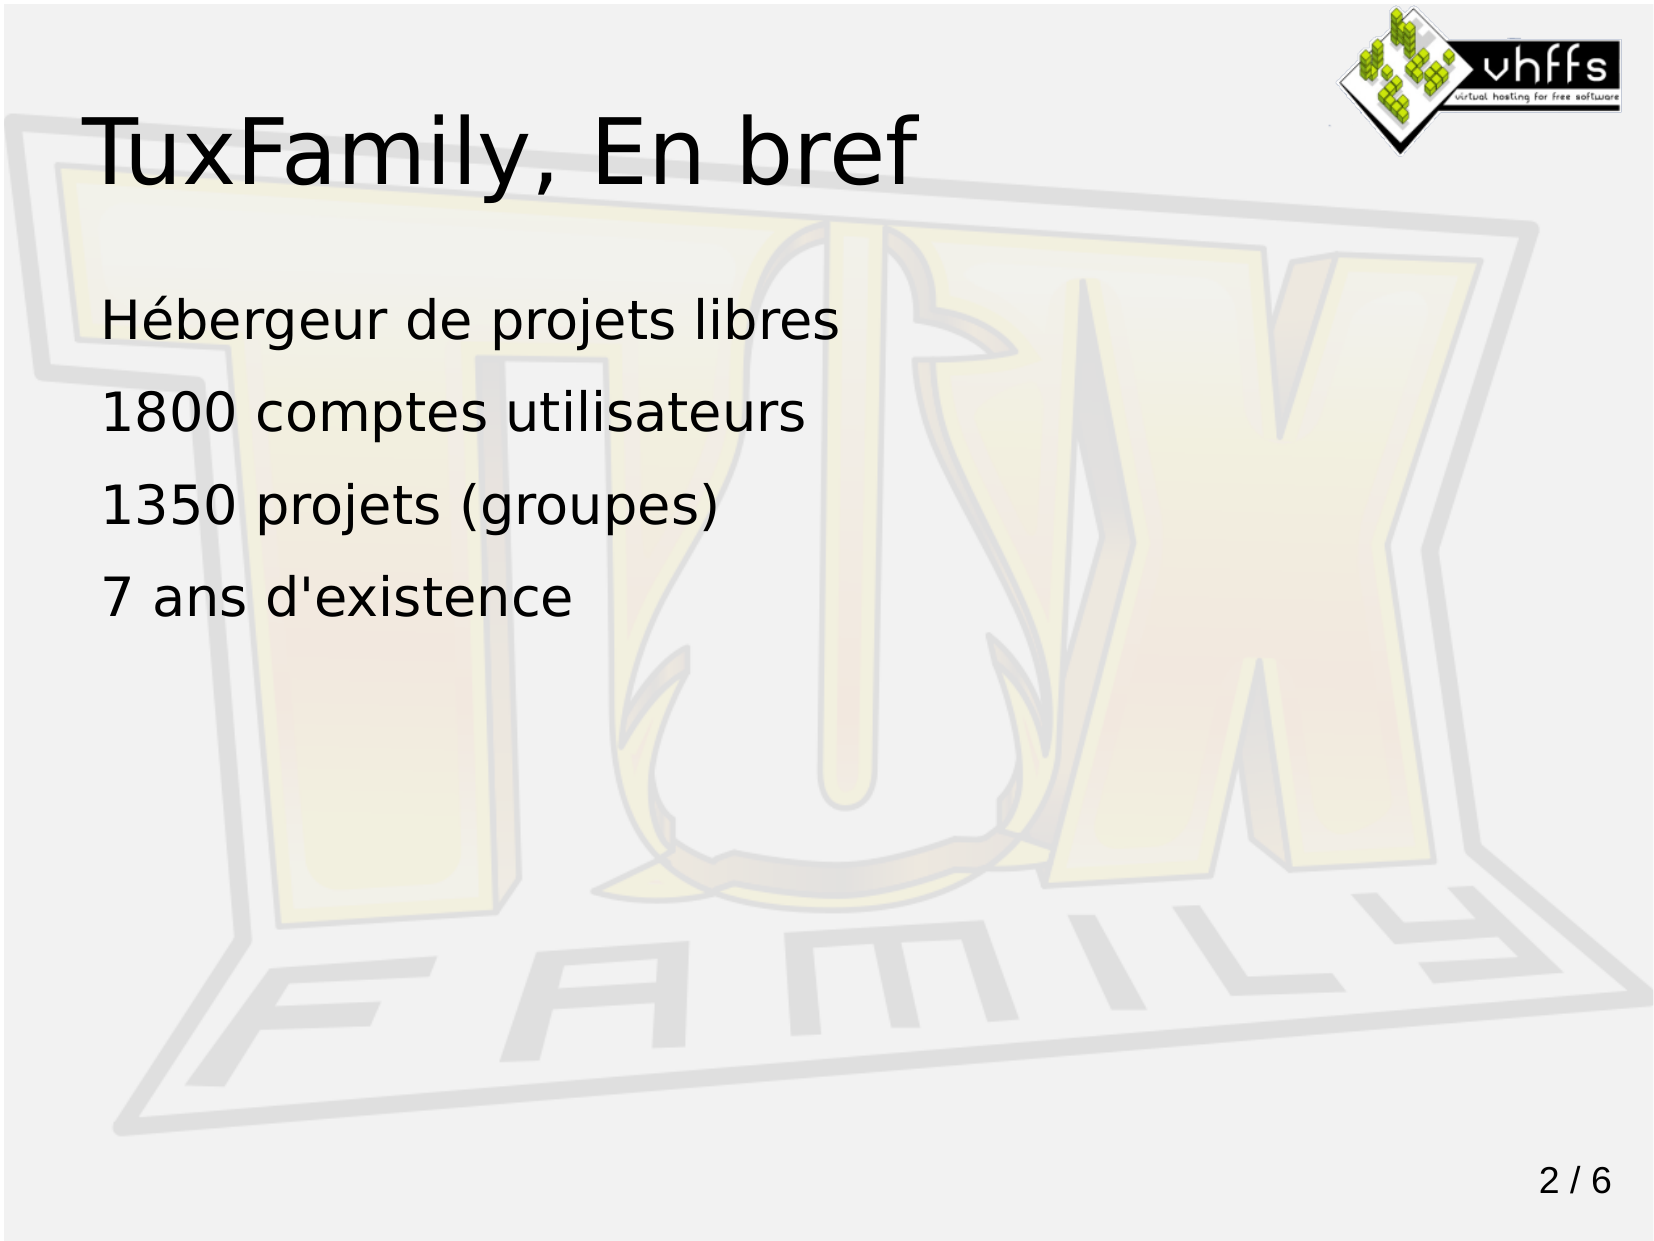

# TuxFamily, En bref
Hébergeur de projets libres
1800 comptes utilisateurs
1350 projets (groupes)
7 ans d'existence